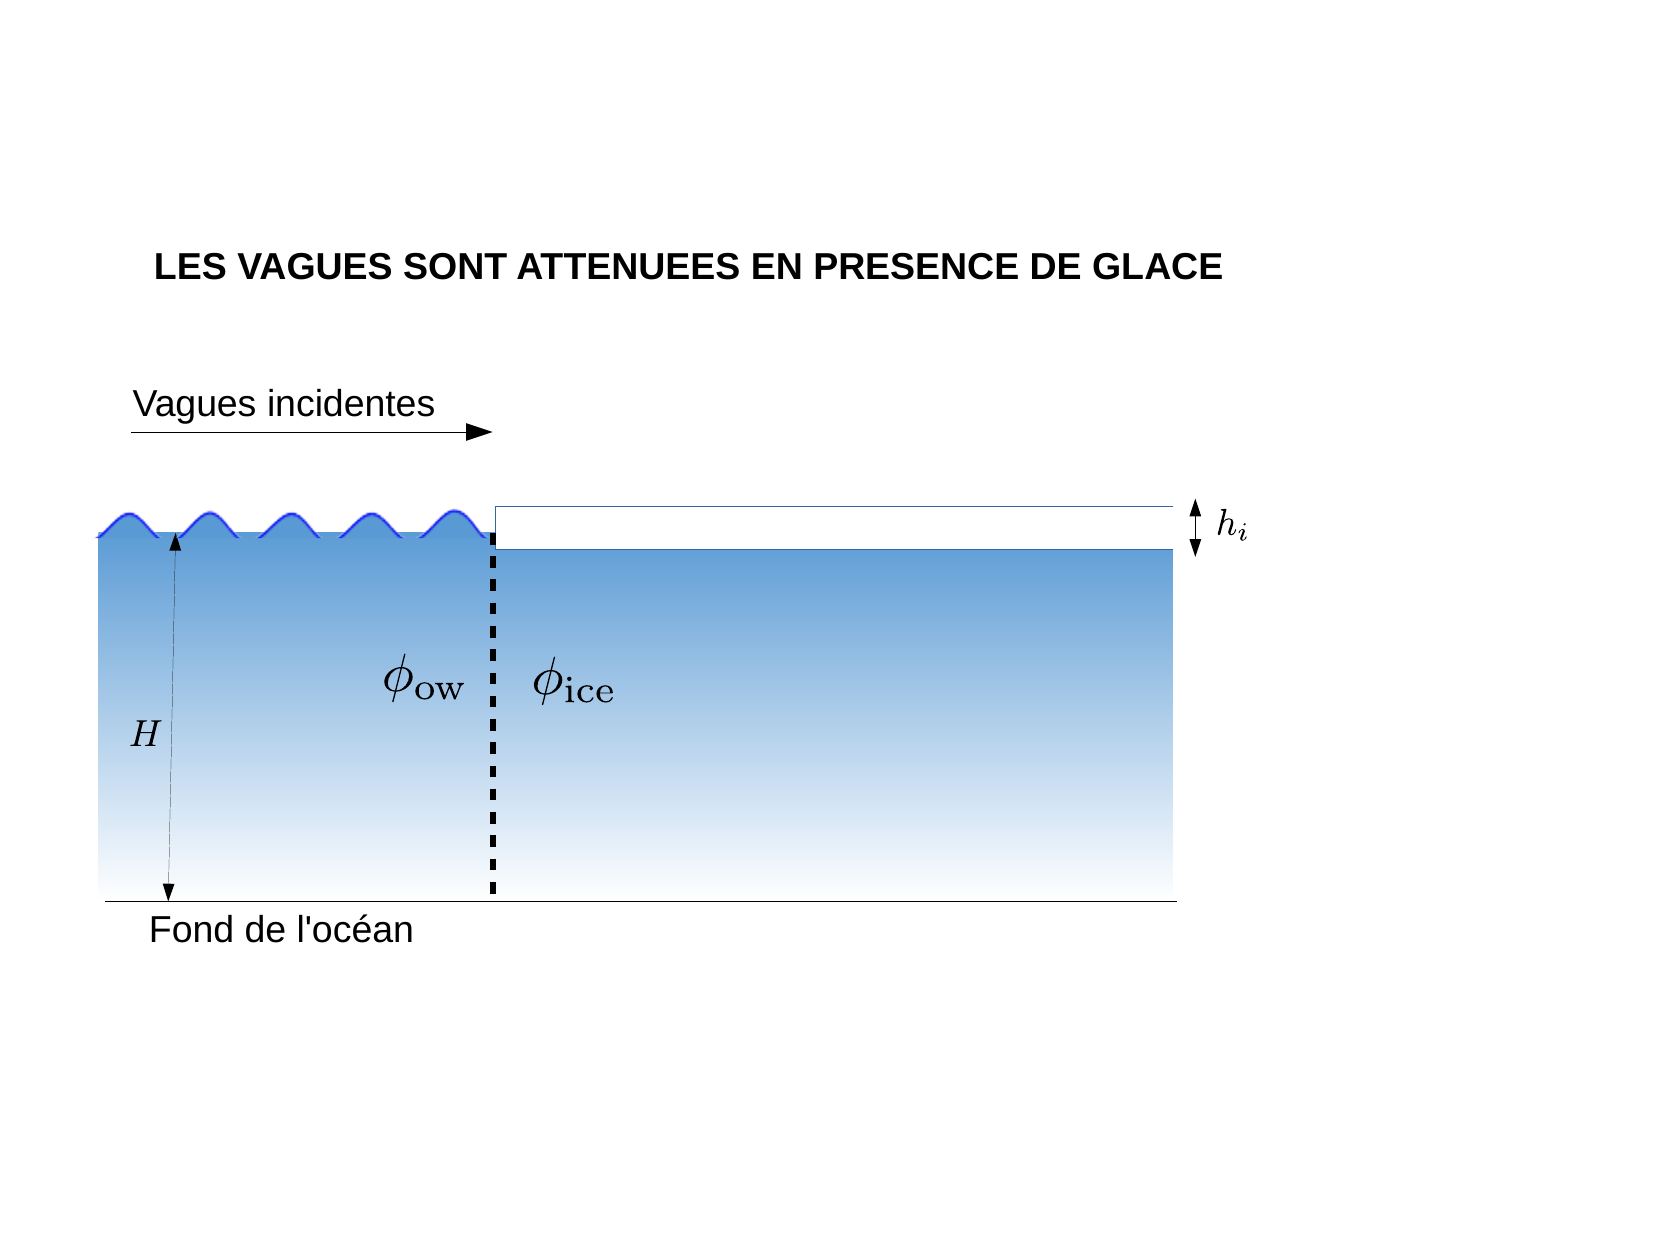

LES VAGUES SONT ATTENUEES EN PRESENCE DE GLACE
Vagues incidentes
Fond de l'océan